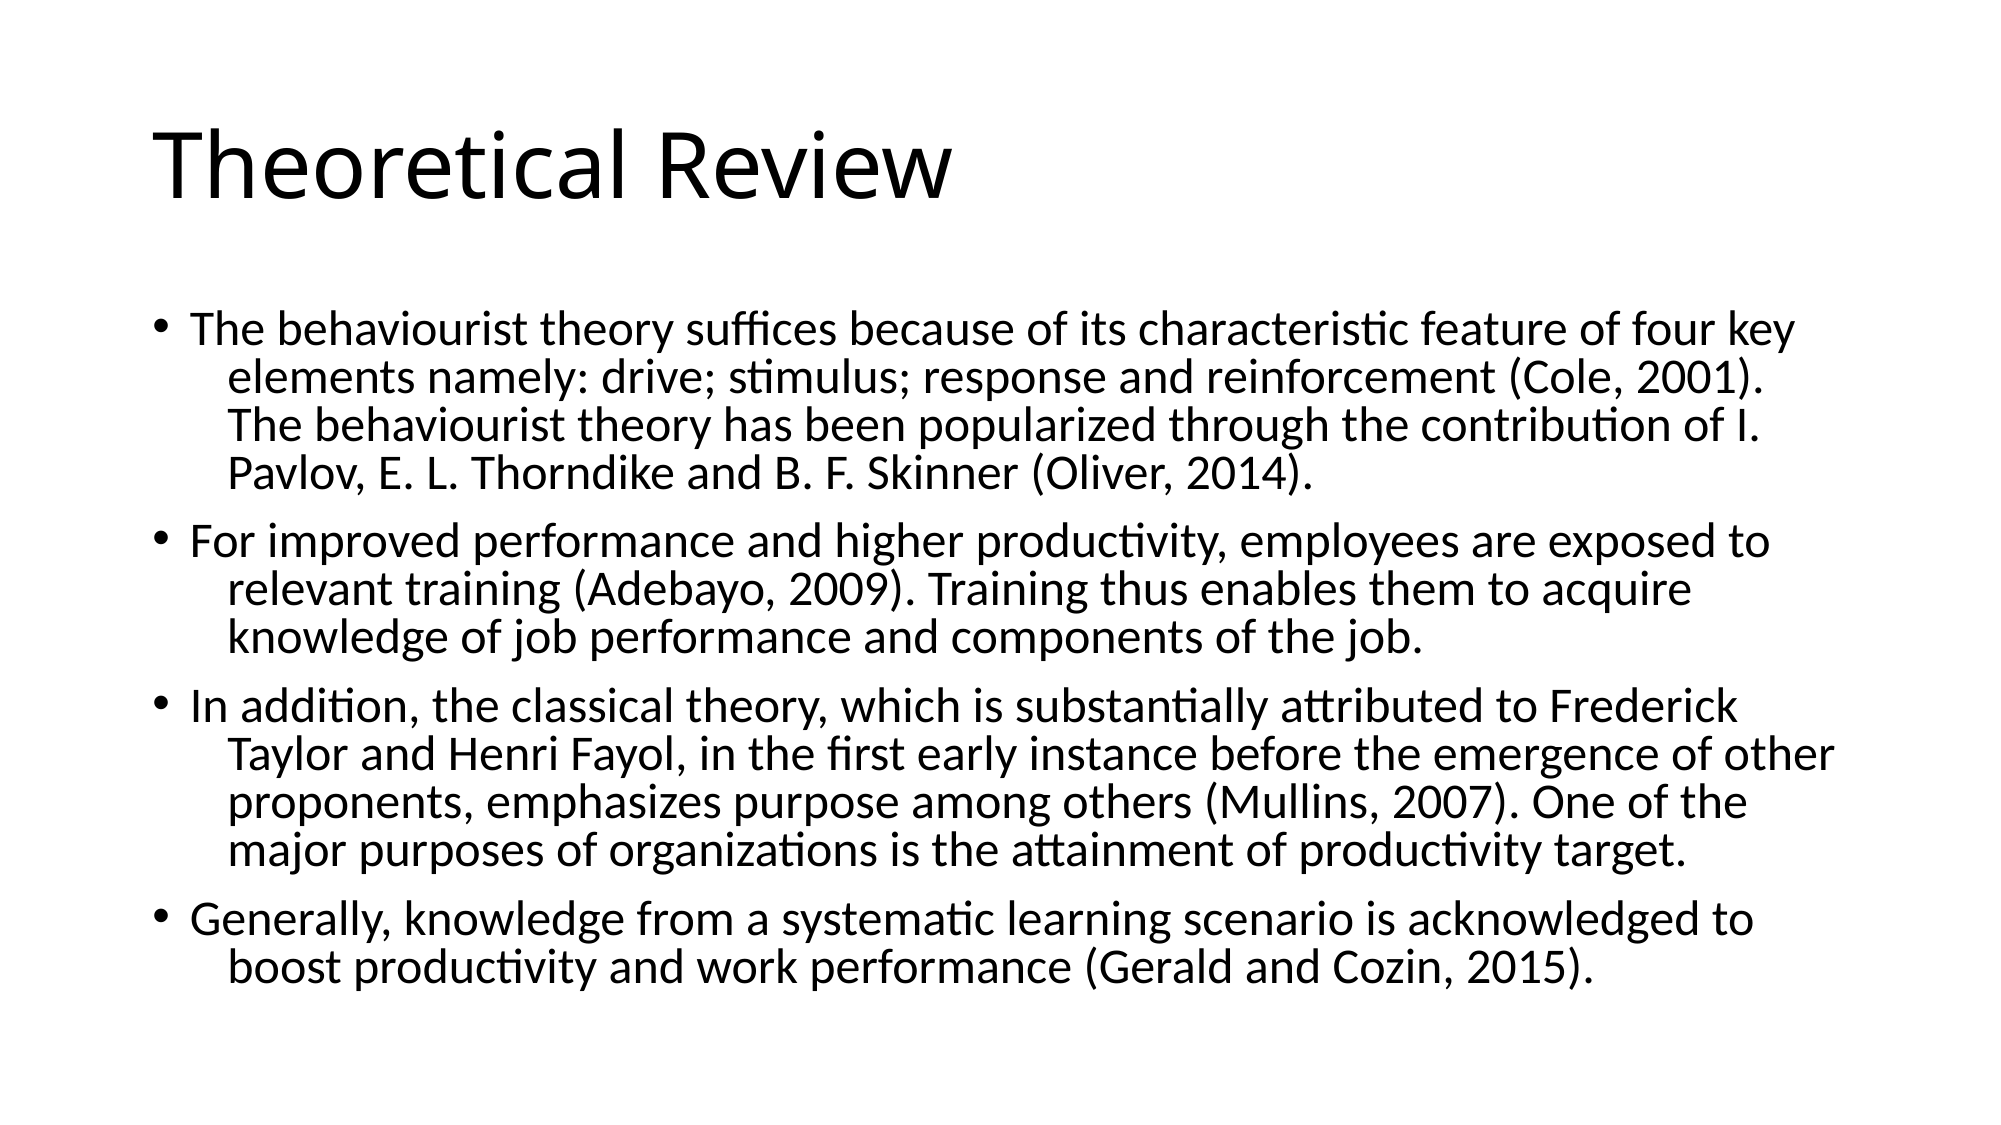

# Theoretical Review
The behaviourist theory suffices because of its characteristic feature of four key elements namely: drive; stimulus; response and reinforcement (Cole, 2001). The behaviourist theory has been popularized through the contribution of I. Pavlov, E. L. Thorndike and B. F. Skinner (Oliver, 2014).
For improved performance and higher productivity, employees are exposed to relevant training (Adebayo, 2009). Training thus enables them to acquire knowledge of job performance and components of the job.
In addition, the classical theory, which is substantially attributed to Frederick Taylor and Henri Fayol, in the first early instance before the emergence of other proponents, emphasizes purpose among others (Mullins, 2007). One of the major purposes of organizations is the attainment of productivity target.
Generally, knowledge from a systematic learning scenario is acknowledged to boost productivity and work performance (Gerald and Cozin, 2015).